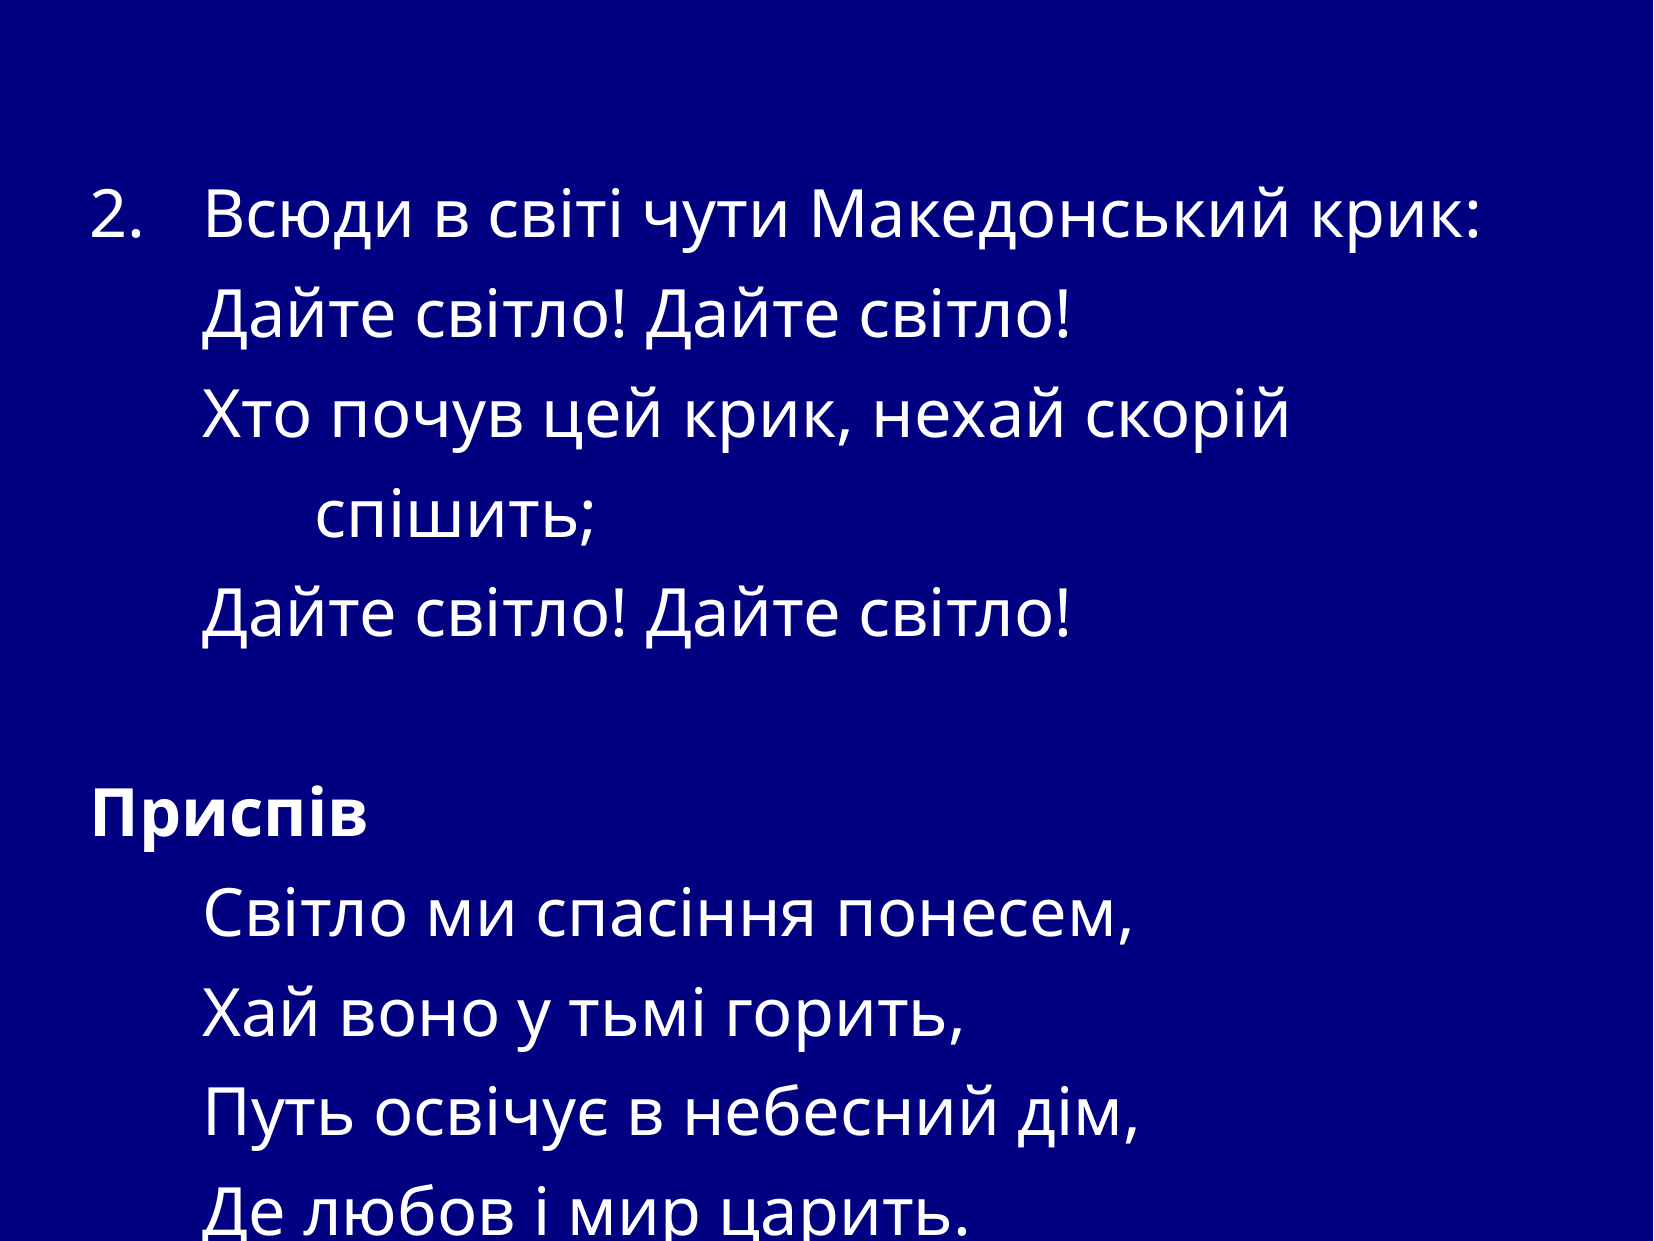

2.	Всюди в світі чути Македонський крик:
	Дайте світло! Дайте світло!
	Хто почув цей крик, нехай скорій
		спішить;
	Дайте світло! Дайте світло!
Приспів
	Світло ми спасіння понесем,
	Хай воно у тьмі горить,
	Путь освічує в небесний дім,
	Де любов і мир царить.